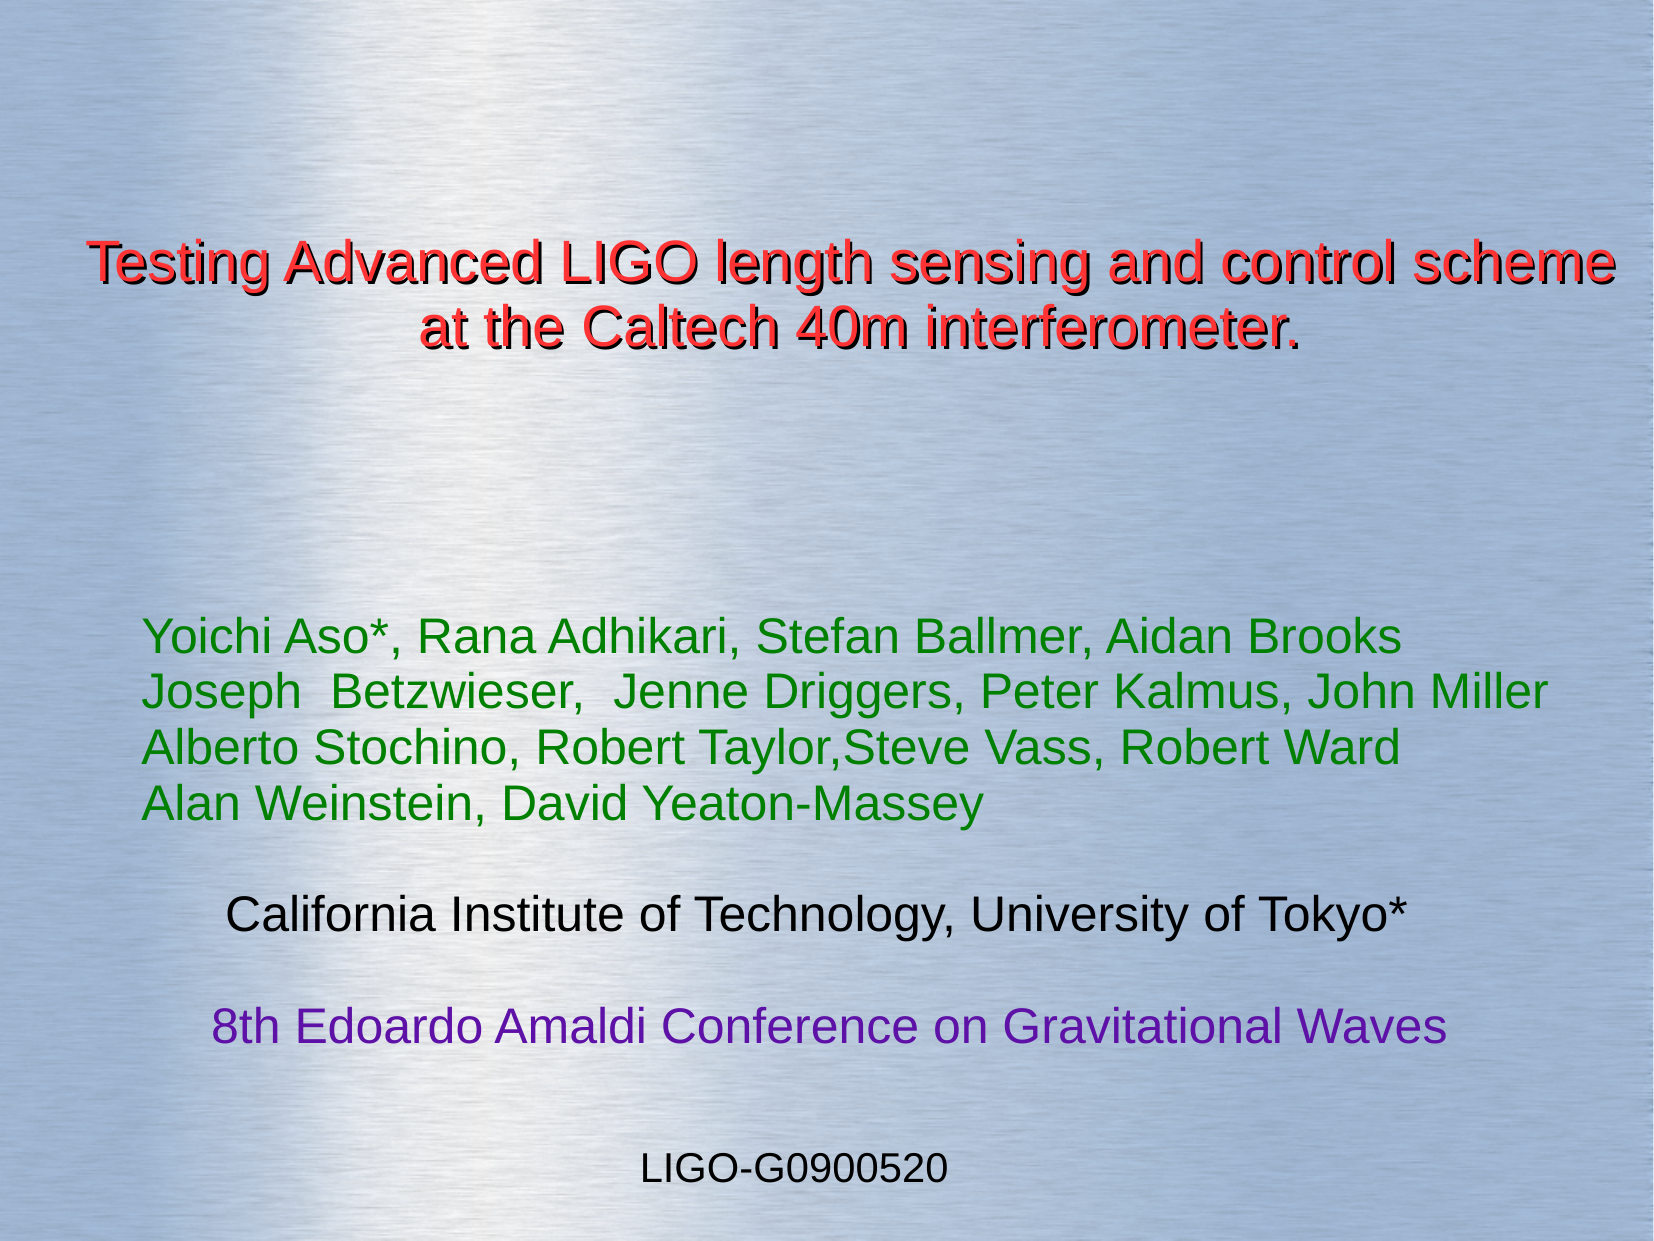

Testing Advanced LIGO length sensing and control scheme
 at the Caltech 40m interferometer.
Yoichi Aso*, Rana Adhikari, Stefan Ballmer, Aidan Brooks
Joseph Betzwieser, Jenne Driggers, Peter Kalmus, John Miller
Alberto Stochino, Robert Taylor,Steve Vass, Robert Ward
Alan Weinstein, David Yeaton-Massey
 California Institute of Technology, University of Tokyo*
 8th Edoardo Amaldi Conference on Gravitational Waves
LIGO-G0900520